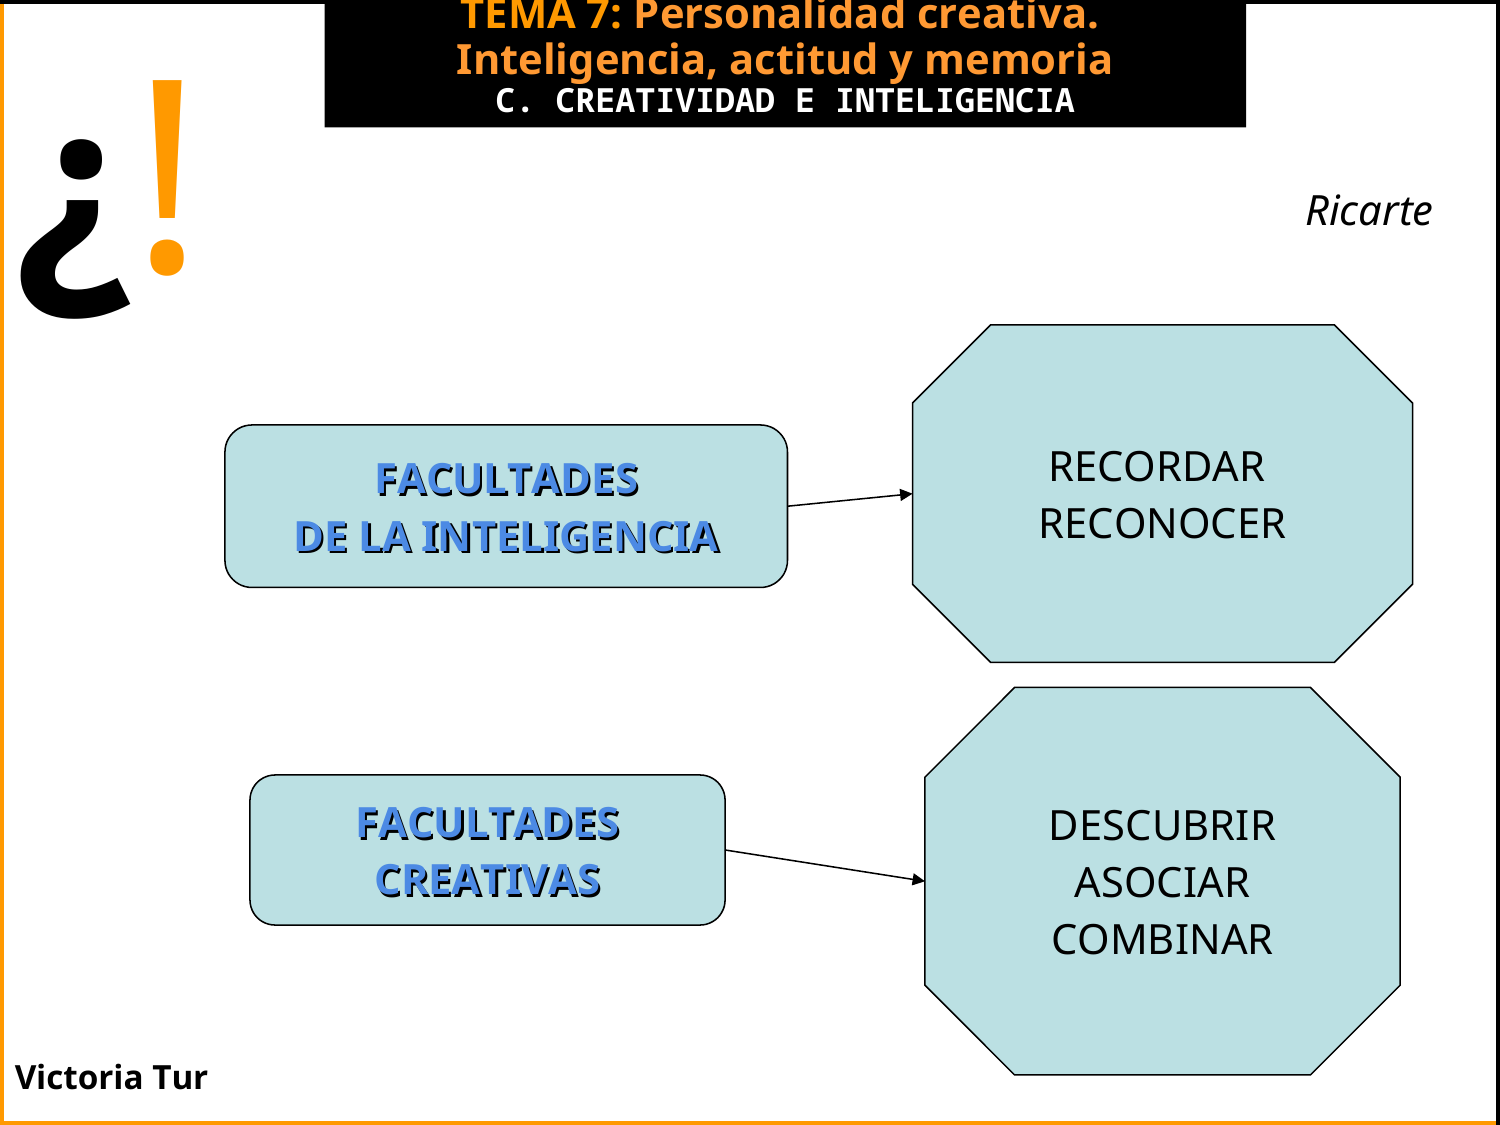

Ricarte
RECORDAR
RECONOCER
FACULTADES
DE LA INTELIGENCIA
DESCUBRIR
ASOCIAR
COMBINAR
FACULTADES
CREATIVAS